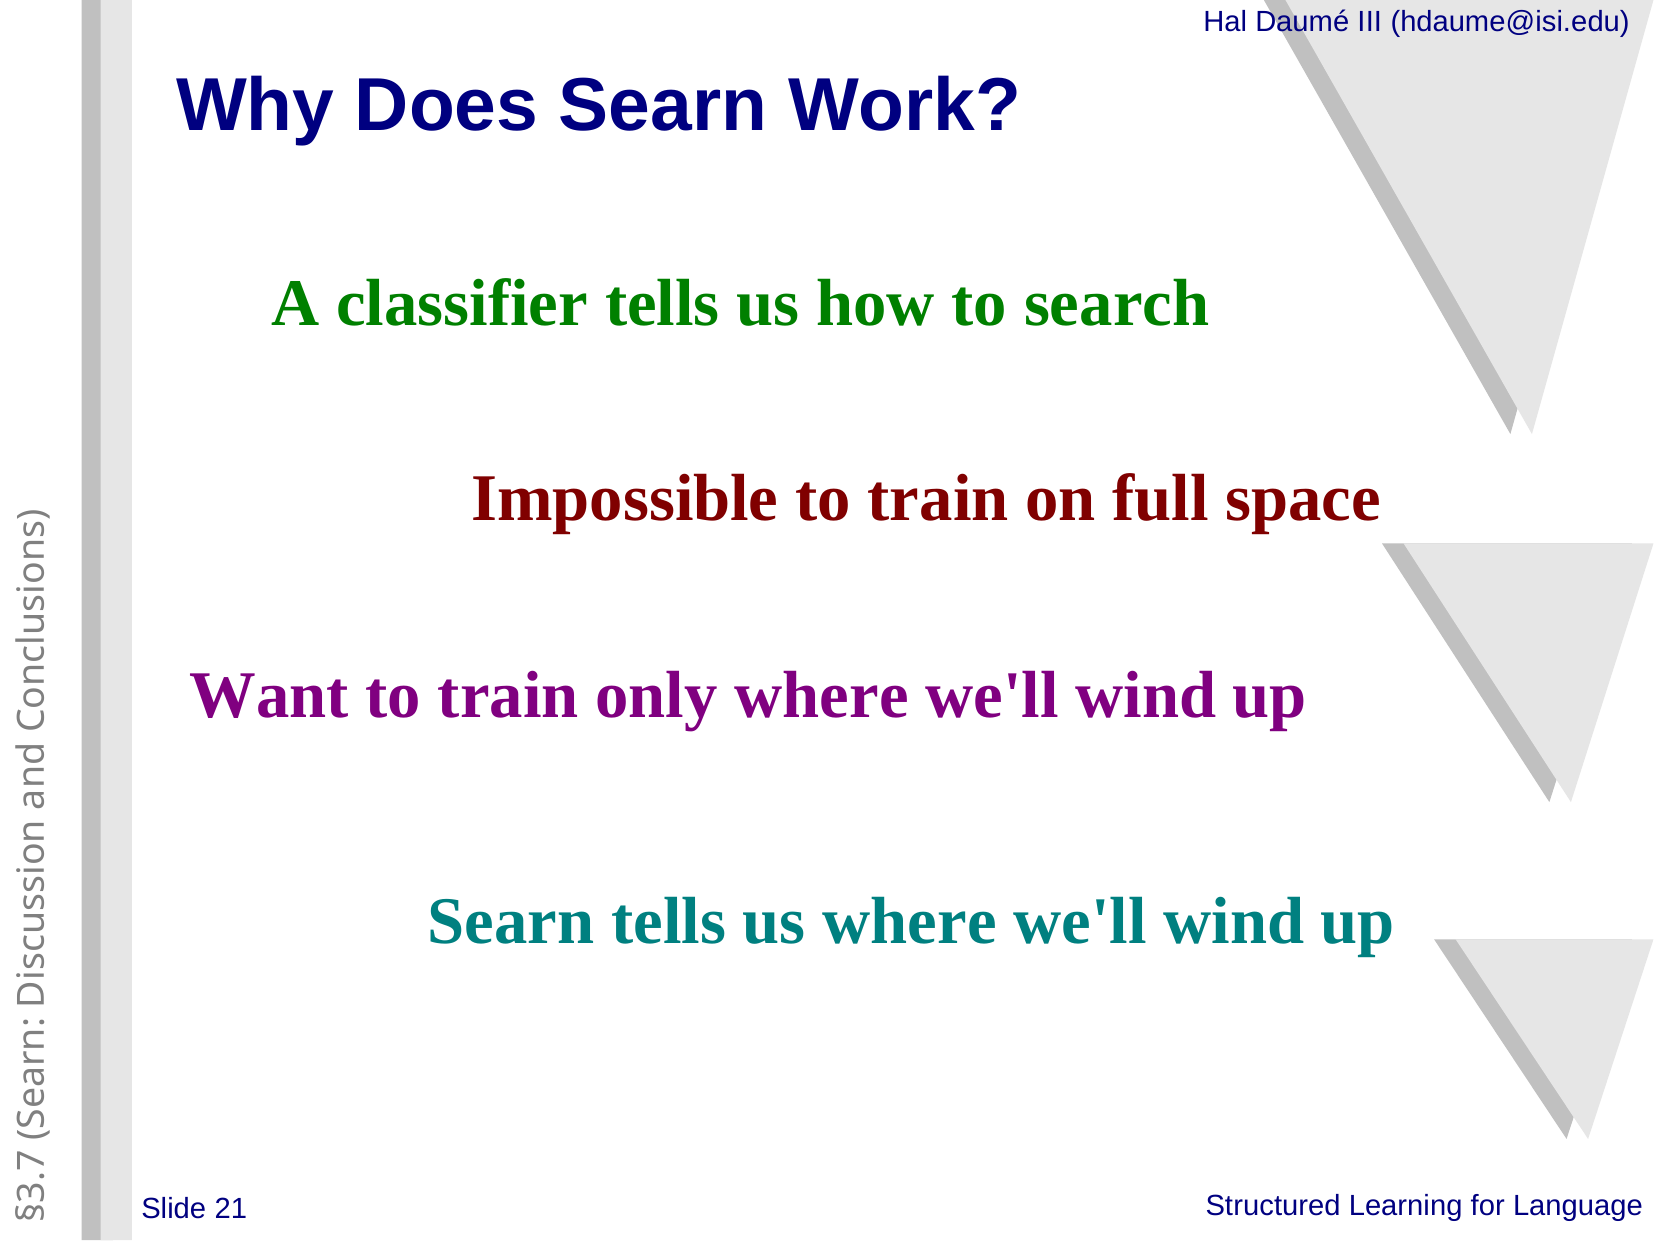

# Why Does Searn Work?
A classifier tells us how to search
Impossible to train on full space
Want to train only where we'll wind up
§3.7 (Searn: Discussion and Conclusions)
Searn tells us where we'll wind up